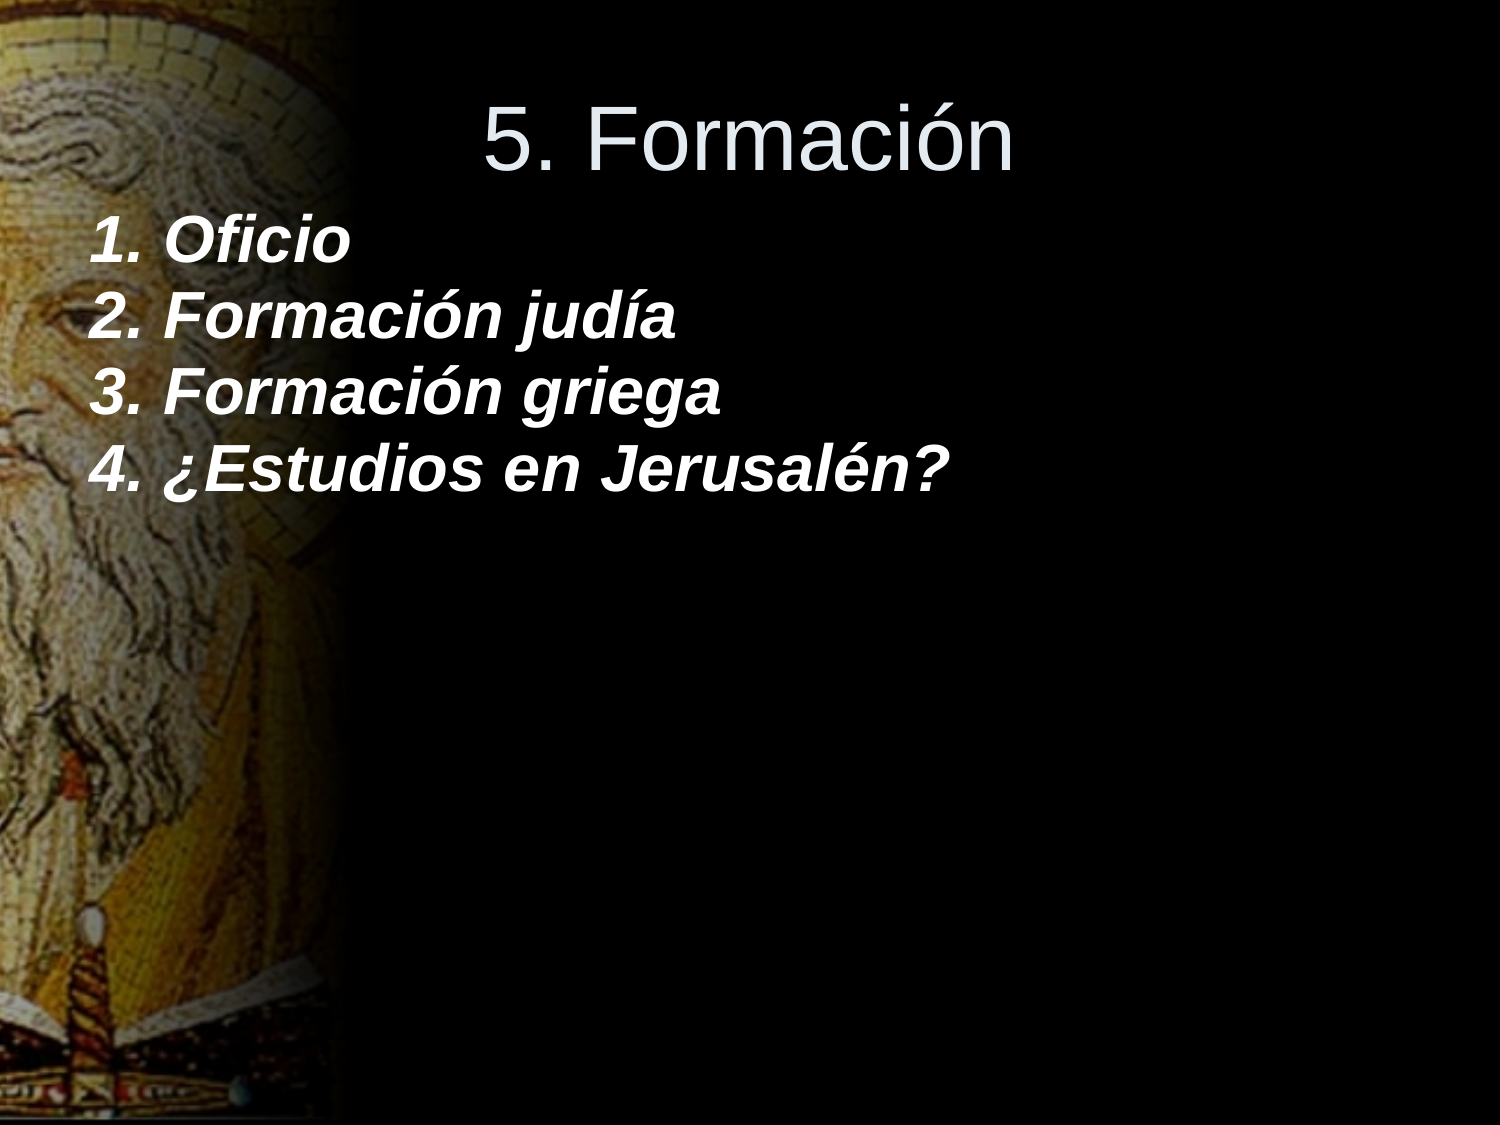

# 5. Formación
 Oficio
 Formación judía
 Formación griega
 ¿Estudios en Jerusalén?